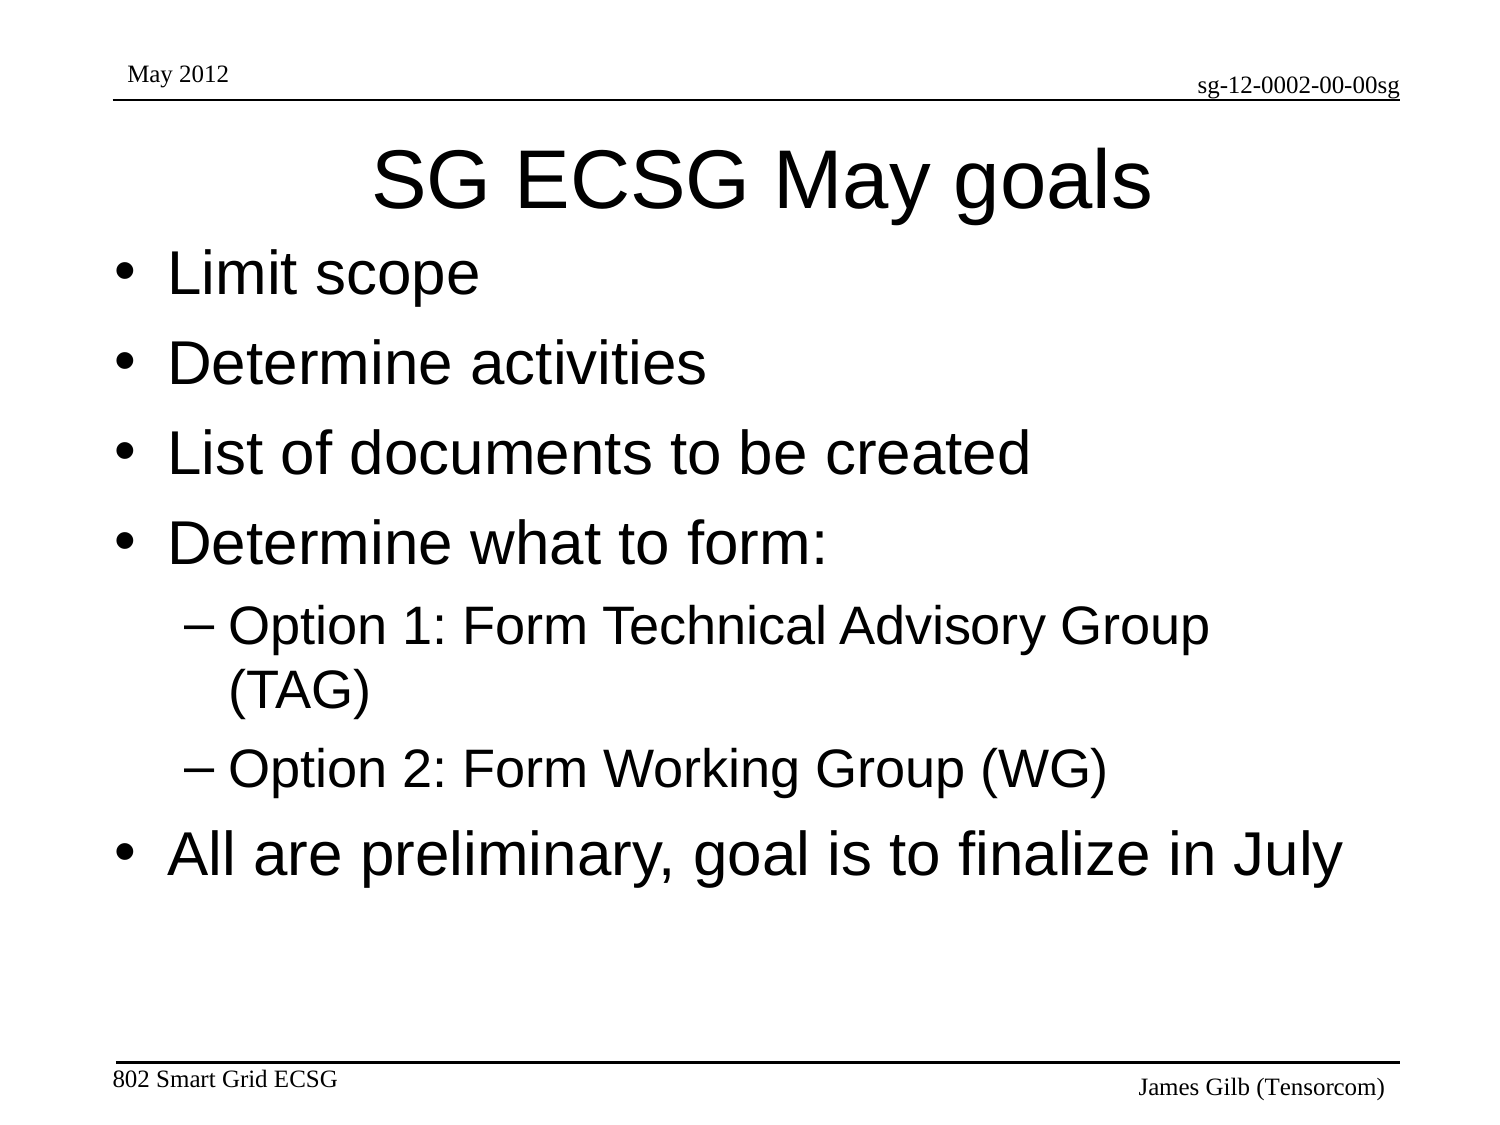

# SG ECSG May goals
Limit scope
Determine activities
List of documents to be created
Determine what to form:
Option 1: Form Technical Advisory Group (TAG)
Option 2: Form Working Group (WG)
All are preliminary, goal is to finalize in July